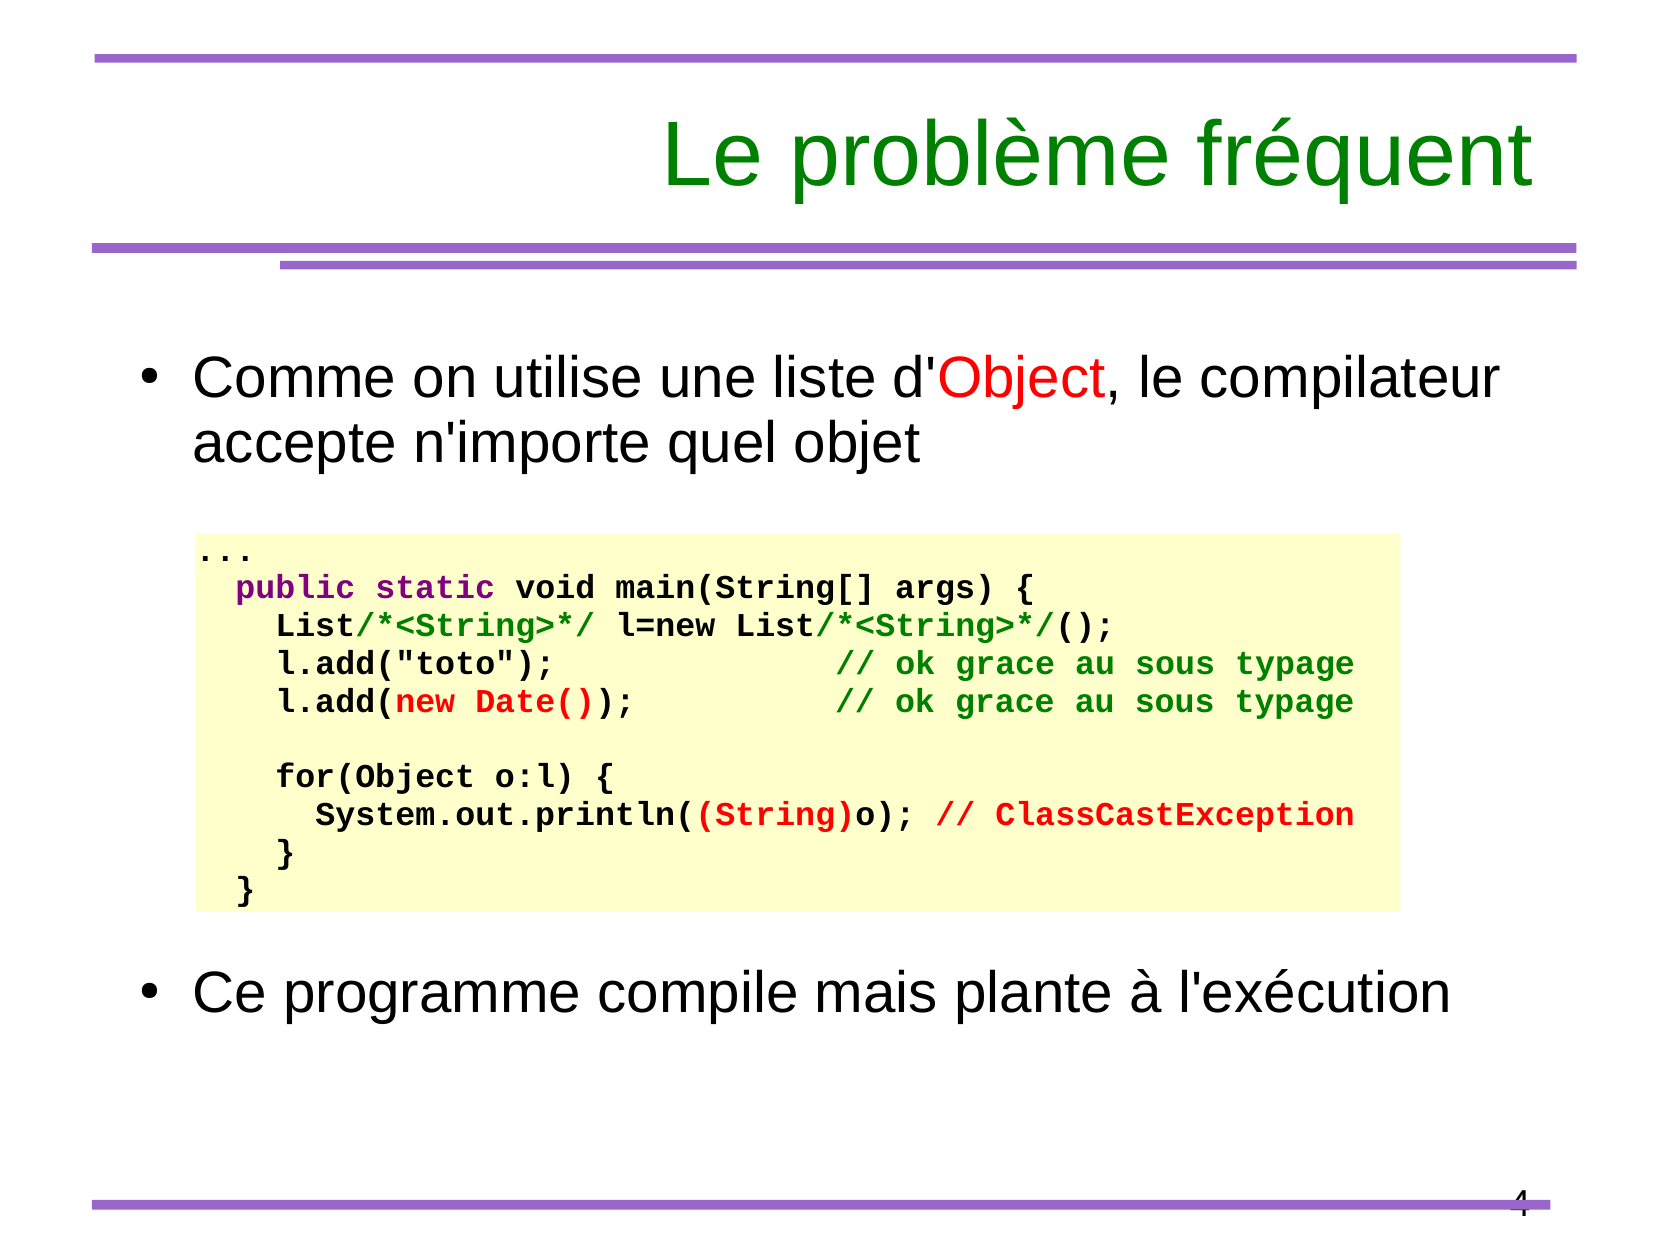

# Le problème fréquent
Comme on utilise une liste d'Object, le compilateur accepte n'importe quel objet
Ce programme compile mais plante à l'exécution
...
 public static void main(String[] args) {
 List/*<String>*/ l=new List/*<String>*/();
 l.add("toto"); // ok grace au sous typage
 l.add(new Date()); // ok grace au sous typage
 for(Object o:l) {
 System.out.println((String)o); // ClassCastException
 }
 }